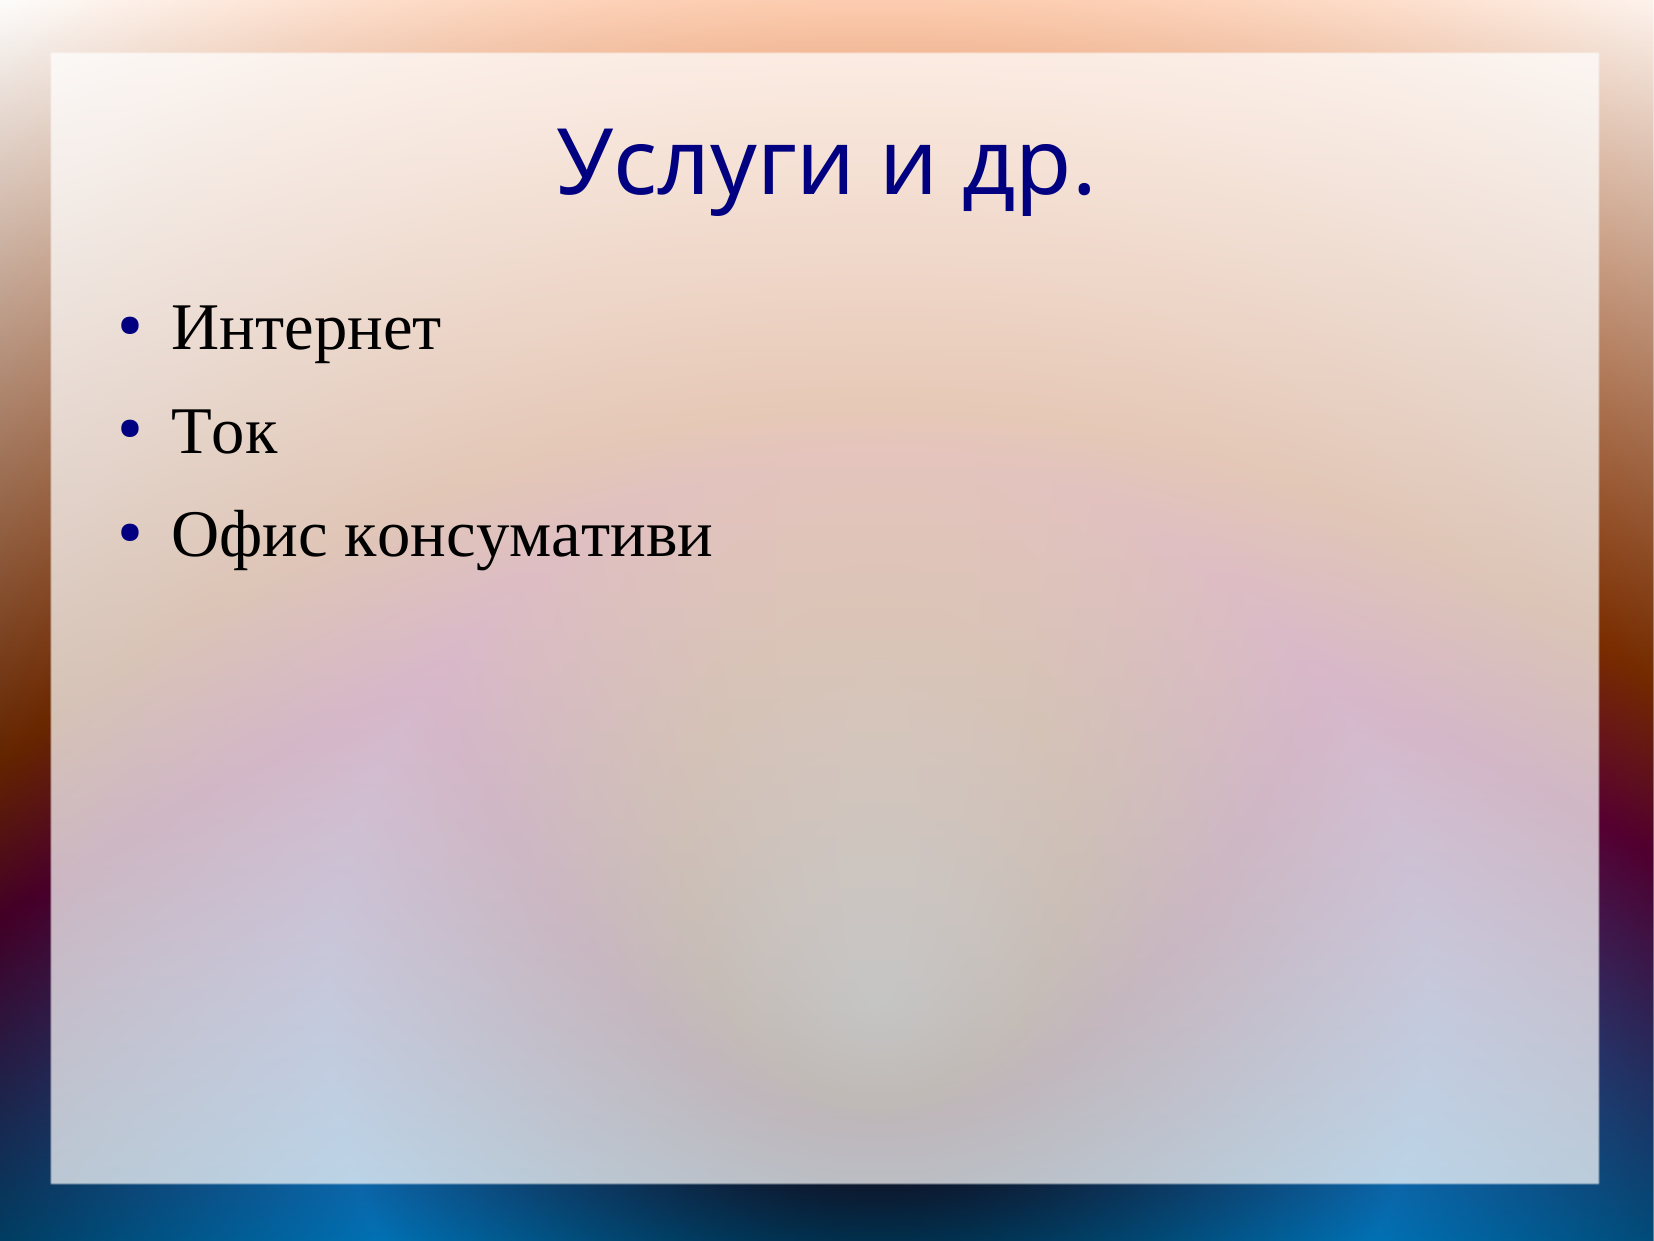

# Услуги и др.
Интернет
Ток
Офис консумативи